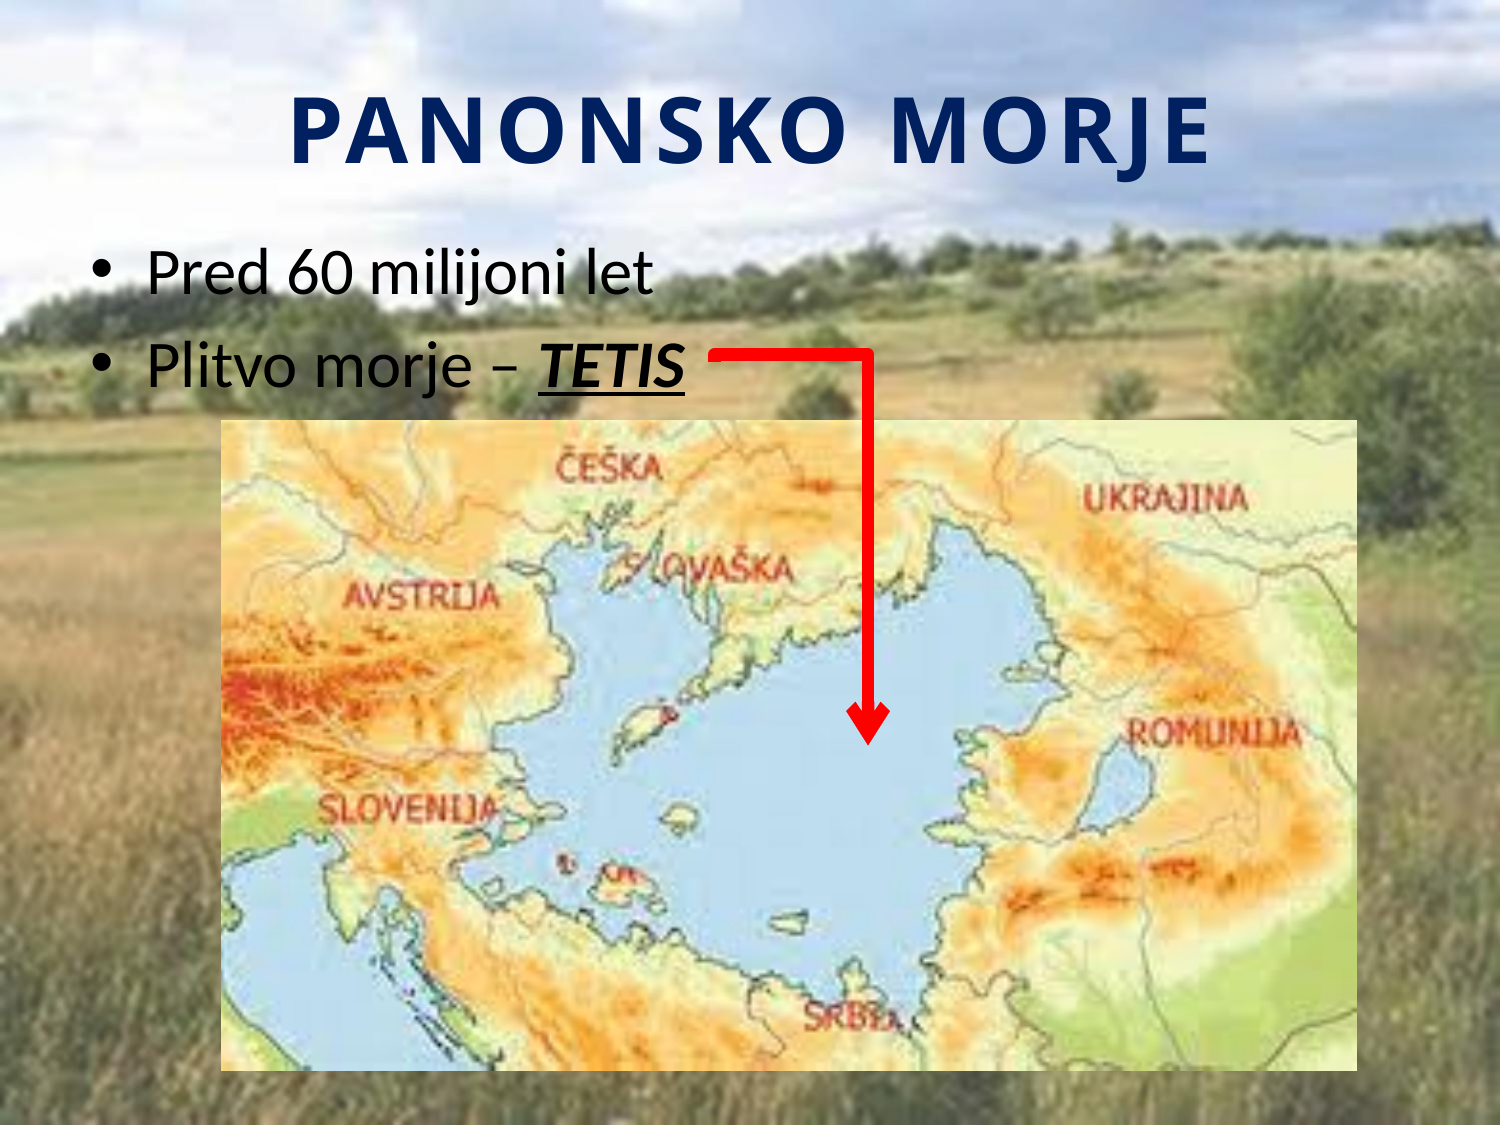

# PANONSKO MORJE
Pred 60 milijoni let
Plitvo morje – TETIS